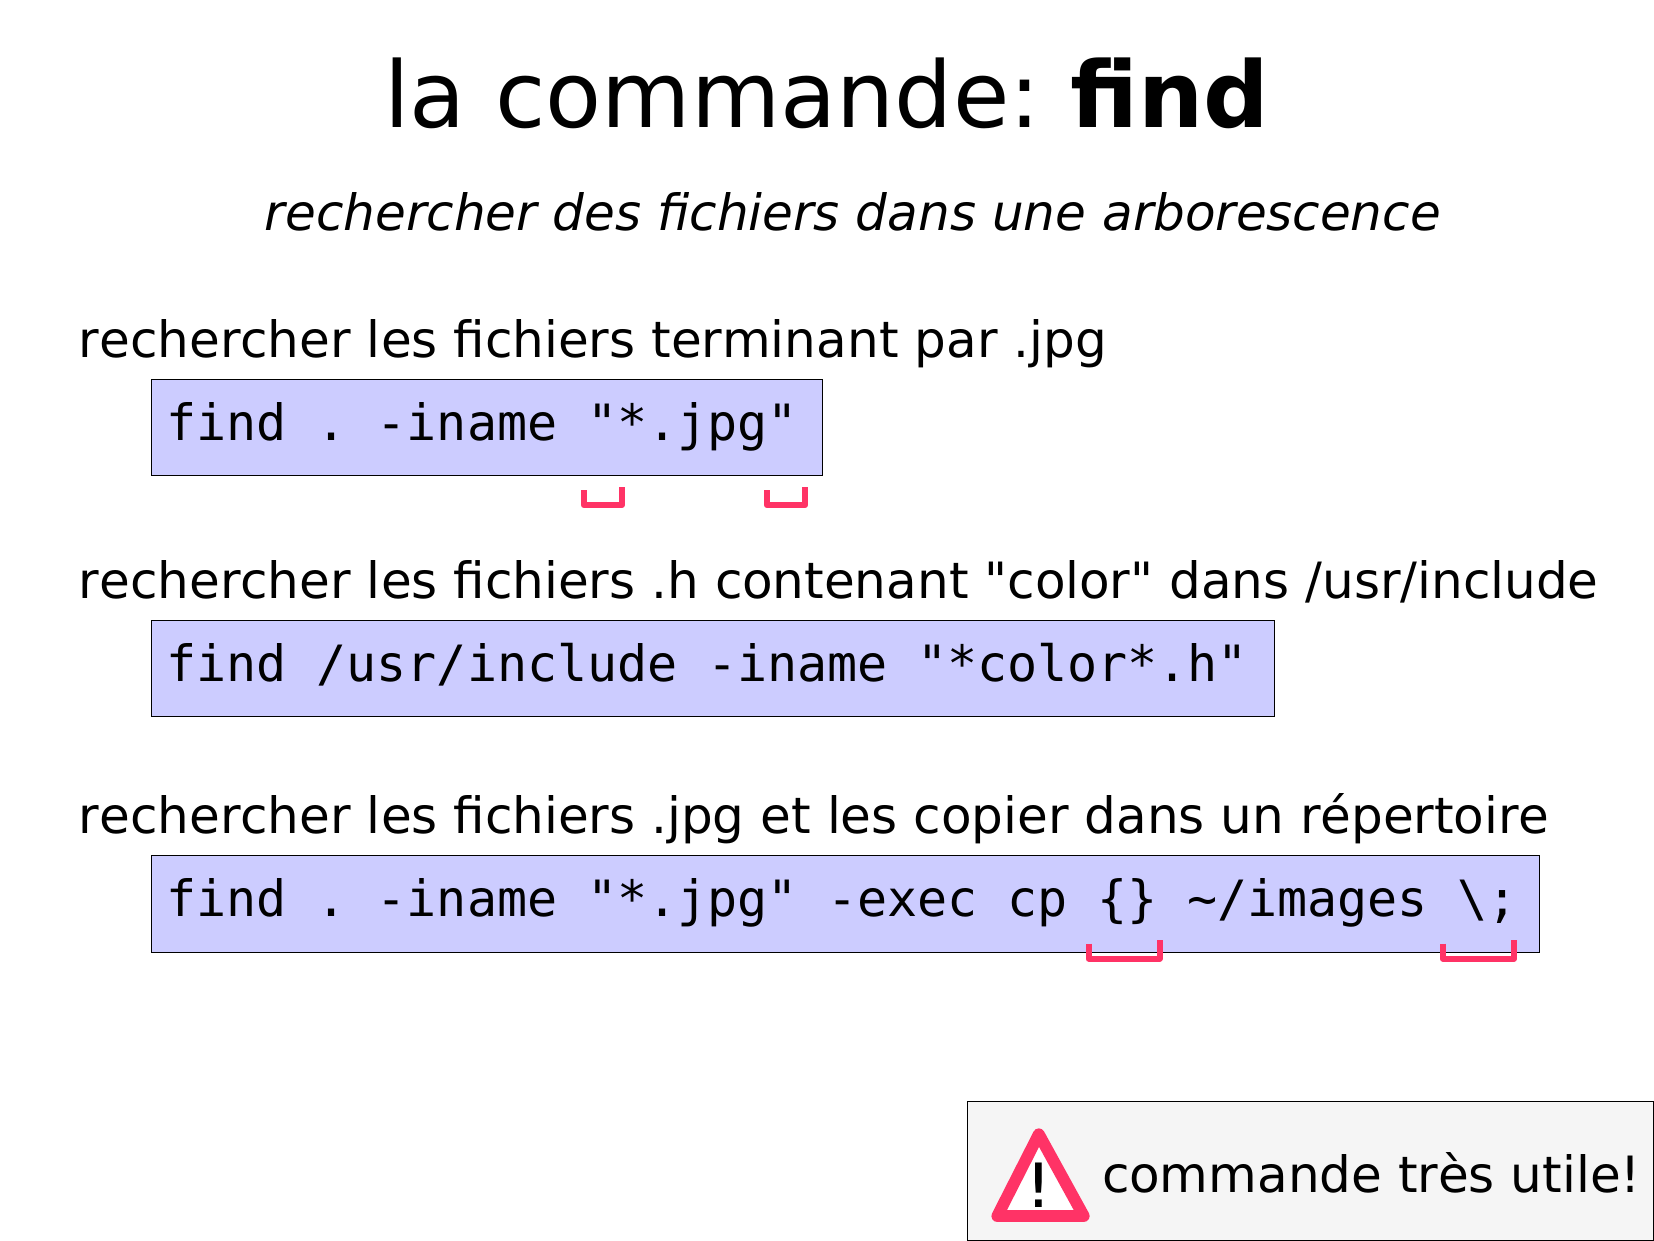

# la commande: find
rechercher des fichiers dans une arborescence
rechercher les fichiers terminant par .jpg
find . -iname "*.jpg"
rechercher les fichiers .h contenant "color" dans /usr/include
find /usr/include -iname "*color*.h"
rechercher les fichiers .jpg et les copier dans un répertoire
find . -iname "*.jpg" -exec cp {} ~/images \;
!
commande très utile!